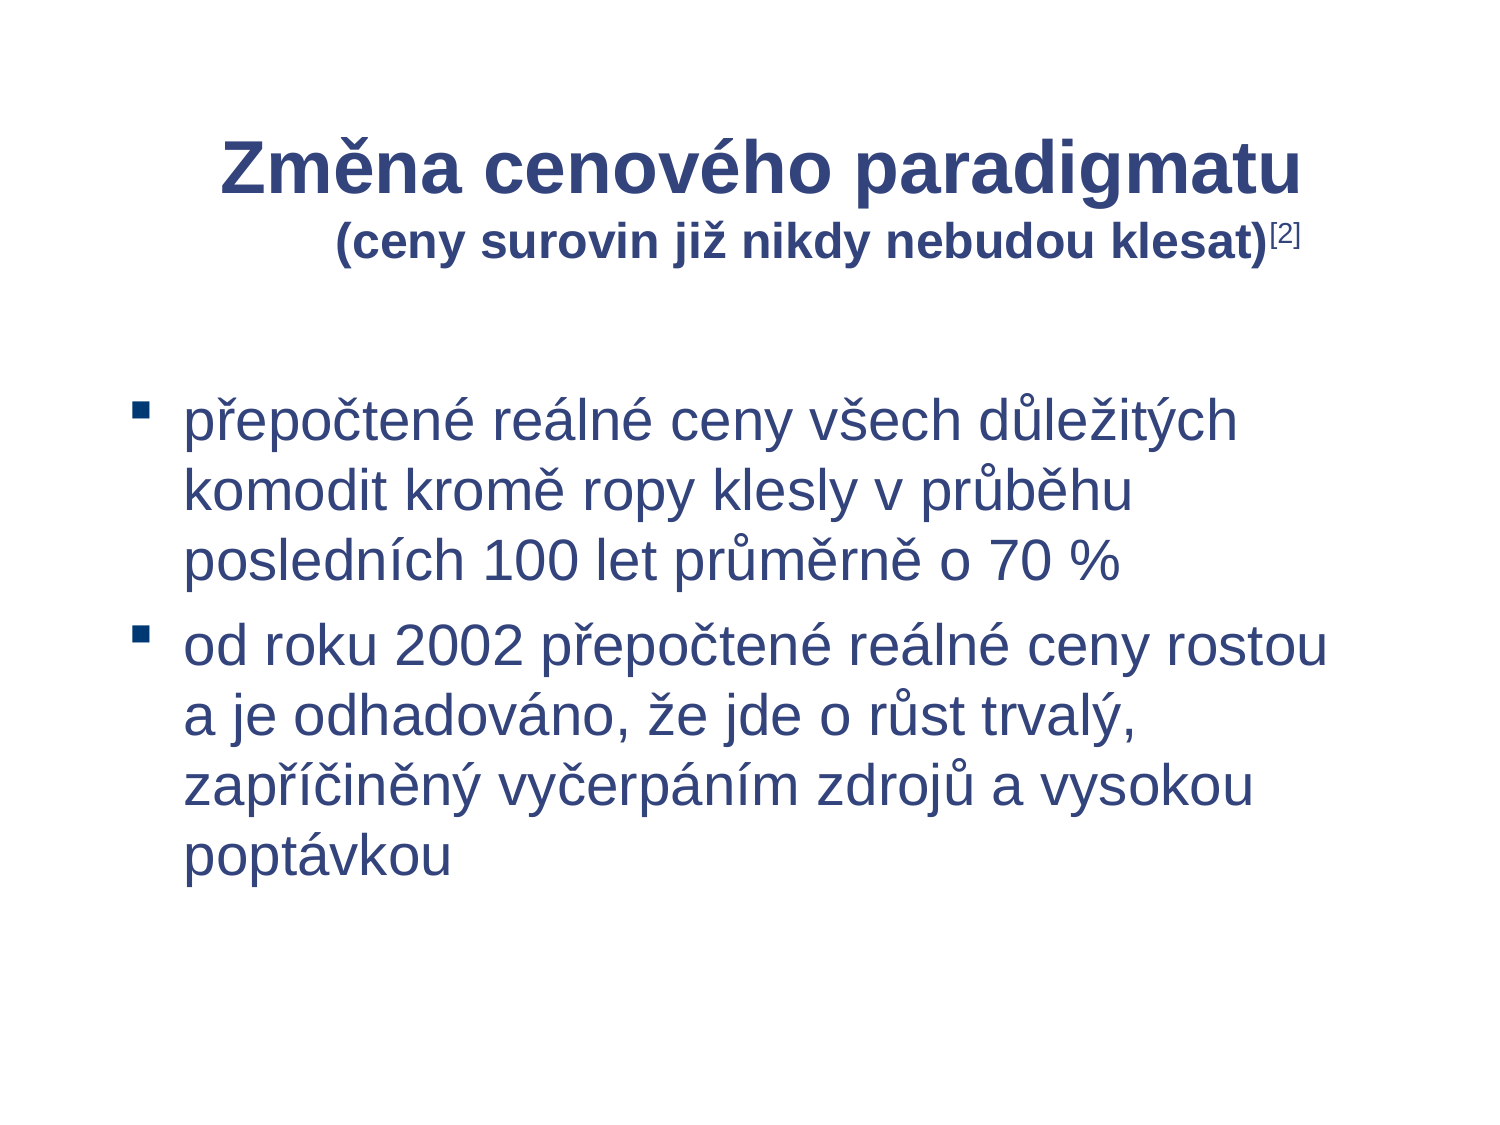

# Změna cenového paradigmatu (ceny surovin již nikdy nebudou klesat)[2]
přepočtené reálné ceny všech důležitých komodit kromě ropy klesly v průběhu posledních 100 let průměrně o 70 %
od roku 2002 přepočtené reálné ceny rostou a je odhadováno, že jde o růst trvalý, zapříčiněný vyčerpáním zdrojů a vysokou poptávkou